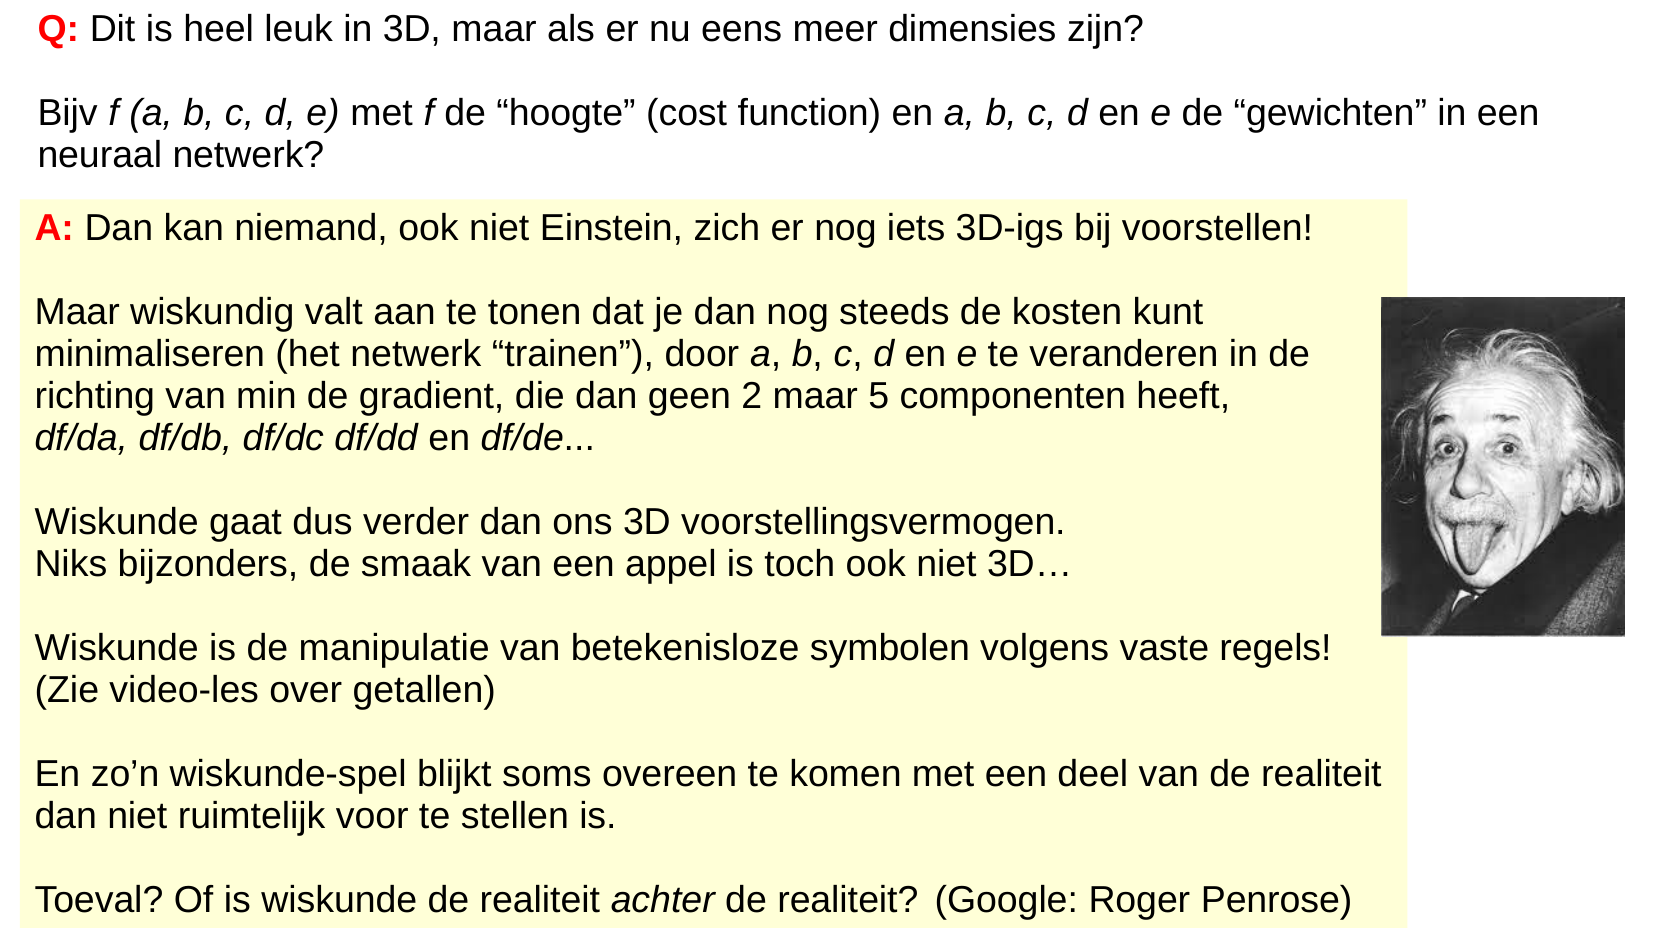

# Q: Dit is heel leuk in 3D, maar als er nu eens meer dimensies zijn? Bijv f (a, b, c, d, e) met f de “hoogte” (cost function) en a, b, c, d en e de “gewichten” in een neuraal netwerk?
A: Dan kan niemand, ook niet Einstein, zich er nog iets 3D-igs bij voorstellen!
Maar wiskundig valt aan te tonen dat je dan nog steeds de kosten kunt minimaliseren (het netwerk “trainen”), door a, b, c, d en e te veranderen in de richting van min de gradient, die dan geen 2 maar 5 componenten heeft,
df/da, df/db, df/dc df/dd en df/de...
Wiskunde gaat dus verder dan ons 3D voorstellingsvermogen.
Niks bijzonders, de smaak van een appel is toch ook niet 3D…
Wiskunde is de manipulatie van betekenisloze symbolen volgens vaste regels! (Zie video-les over getallen)
En zo’n wiskunde-spel blijkt soms overeen te komen met een deel van de realiteit dan niet ruimtelijk voor te stellen is.
Toeval? Of is wiskunde de realiteit achter de realiteit?	(Google: Roger Penrose)